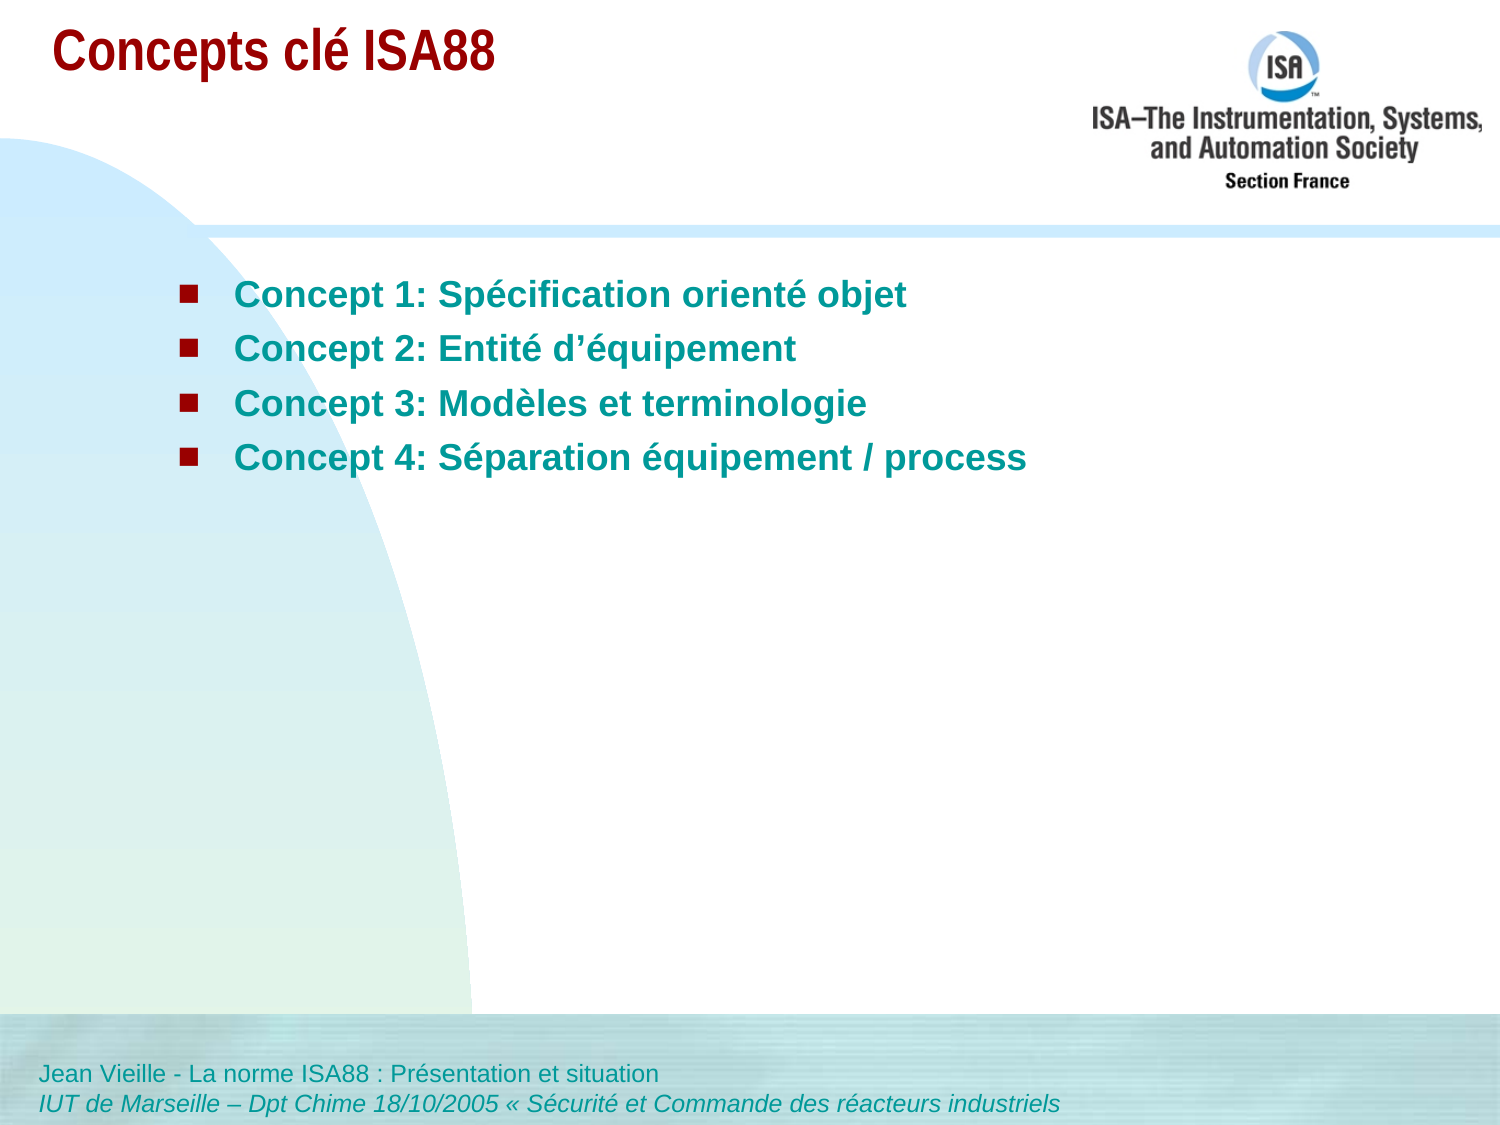

# Concepts clé ISA88
Concept 1: Spécification orienté objet
Concept 2: Entité d’équipement
Concept 3: Modèles et terminologie
Concept 4: Séparation équipement / process